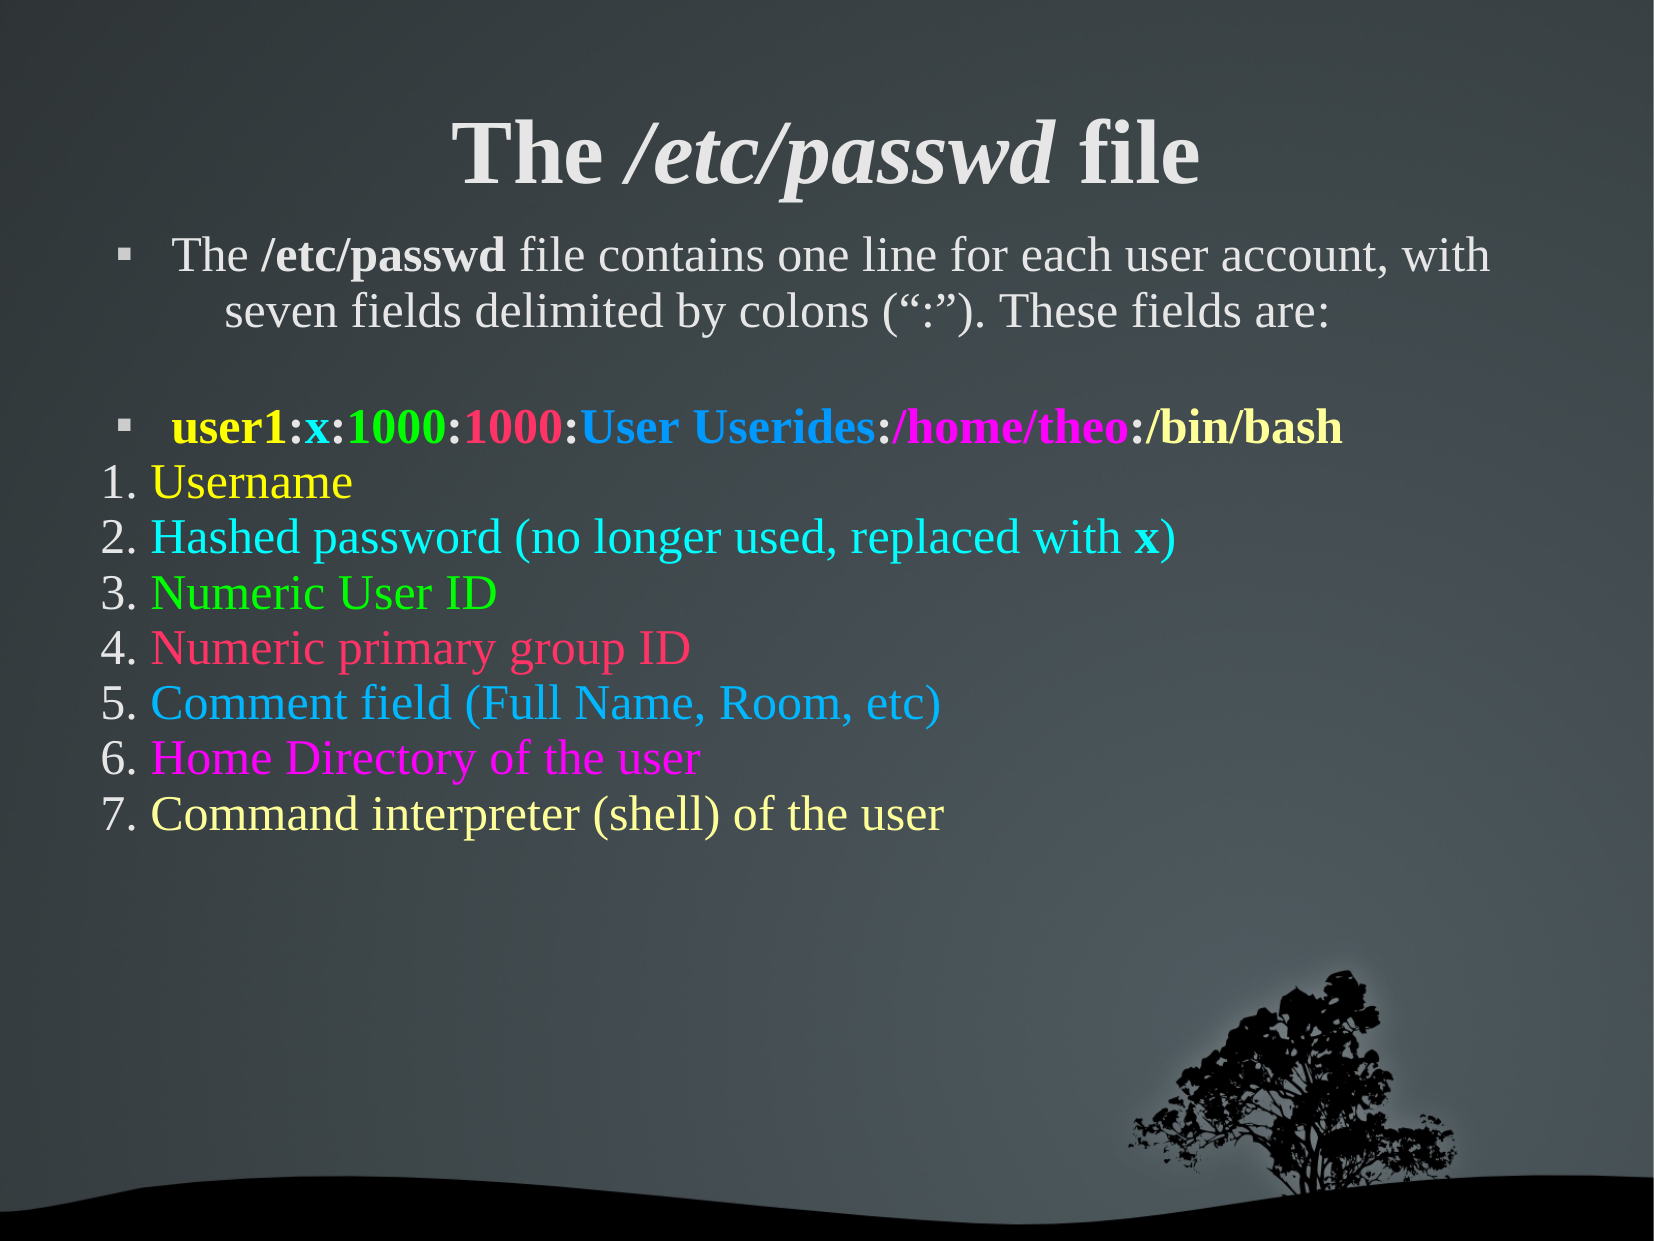

# The /etc/passwd file
The /etc/passwd file contains one line for each user account, with seven fields delimited by colons (“:”). These fields are:
user1:x:1000:1000:User Userides:/home/theo:/bin/bash
1. Username
2. Hashed password (no longer used, replaced with x)
3. Numeric User ID
4. Numeric primary group ID
5. Comment field (Full Name, Room, etc)
6. Home Directory of the user
7. Command interpreter (shell) of the user